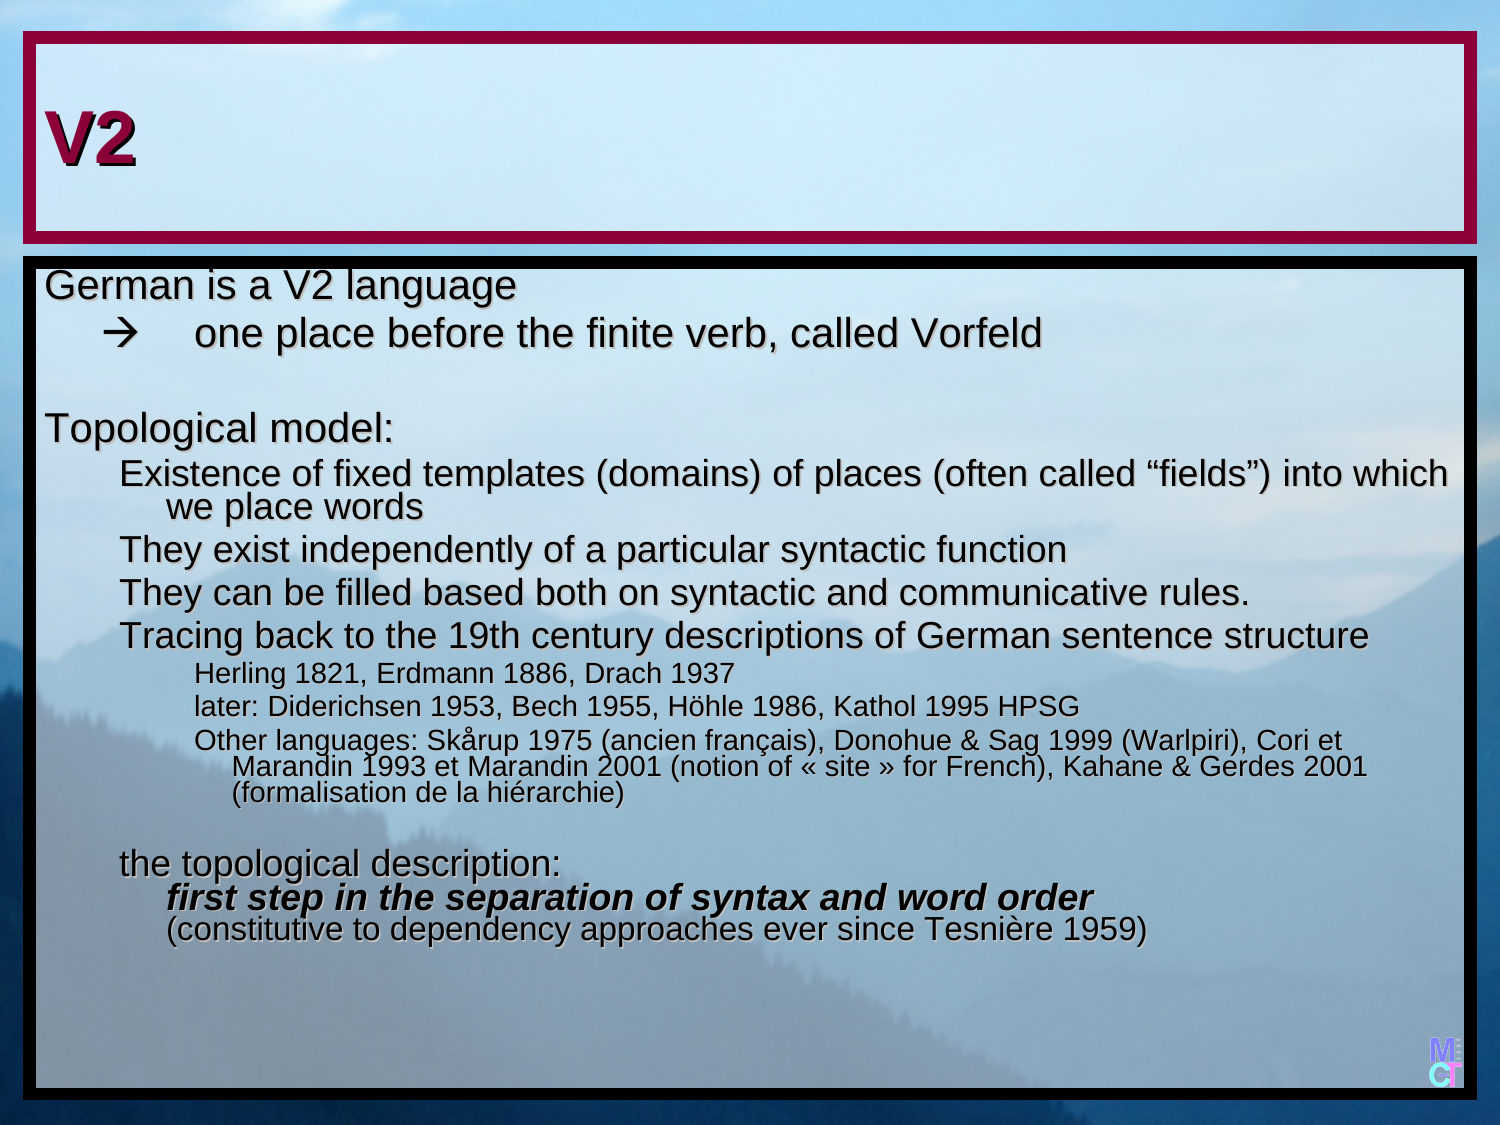

# V2
German is a V2 language
	 	one place before the finite verb, called Vorfeld
Topological model:
Existence of fixed templates (domains) of places (often called “fields”) into which we place words
They exist independently of a particular syntactic function
They can be filled based both on syntactic and communicative rules.
Tracing back to the 19th century descriptions of German sentence structure
Herling 1821, Erdmann 1886, Drach 1937
later: Diderichsen 1953, Bech 1955, Höhle 1986, Kathol 1995 HPSG
Other languages: Skårup 1975 (ancien français), Donohue & Sag 1999 (Warlpiri), Cori et Marandin 1993 et Marandin 2001 (notion of « site » for French), Kahane & Gerdes 2001 (formalisation de la hiérarchie)
the topological description:
first step in the separation of syntax and word order
(constitutive to dependency approaches ever since Tesnière 1959)